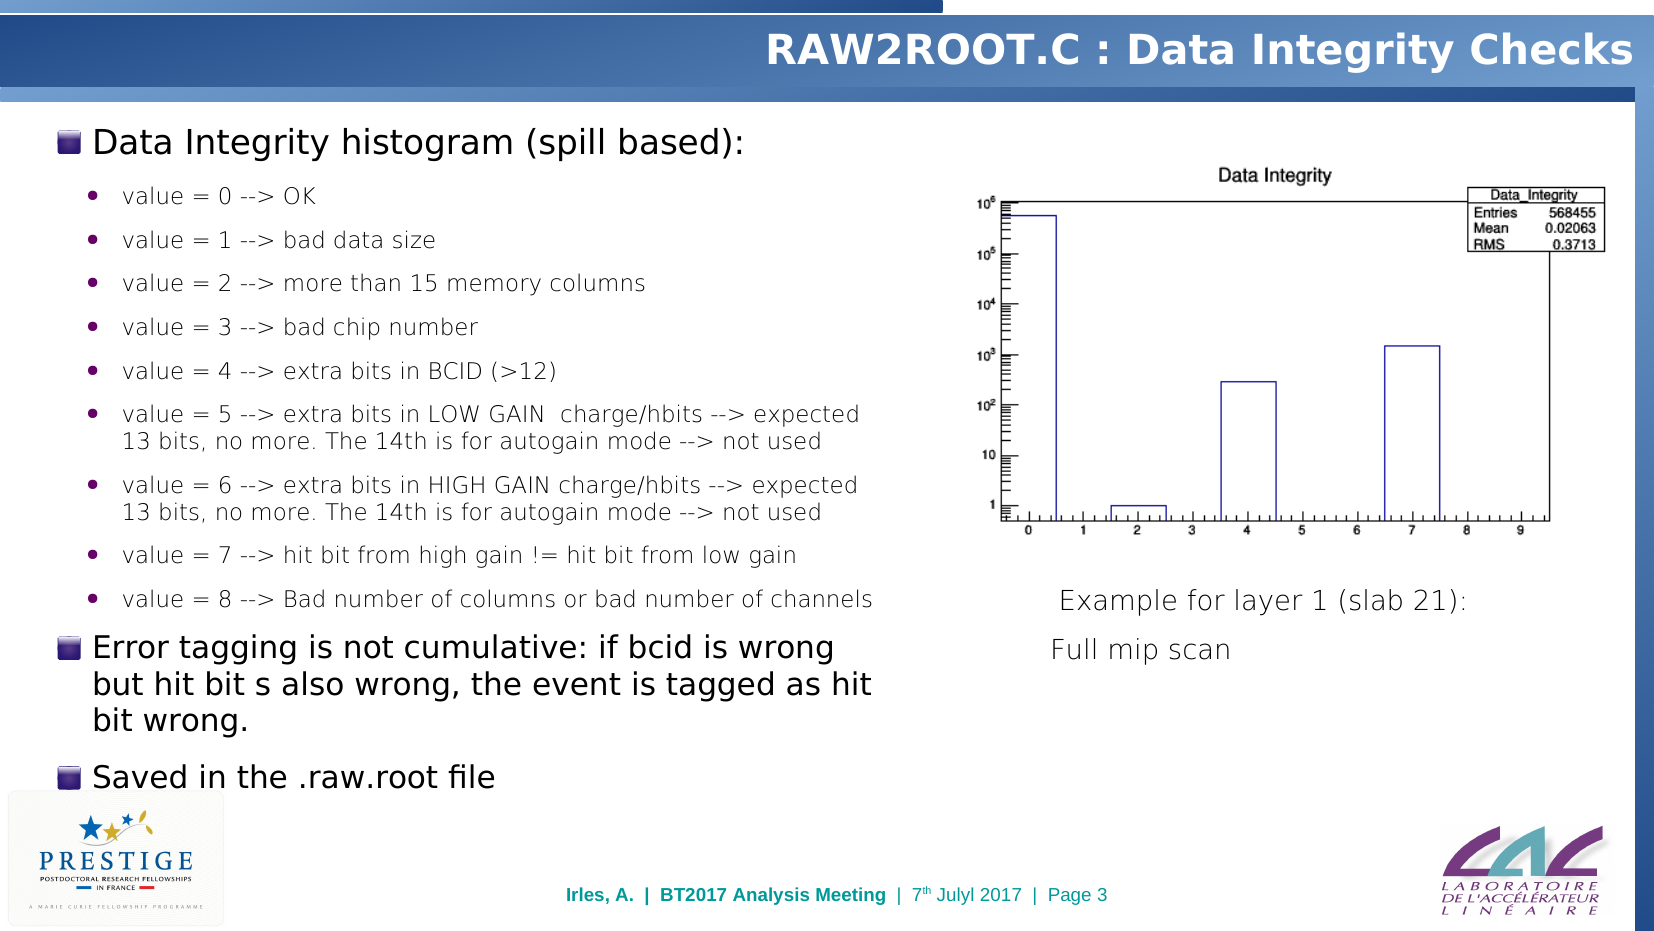

# RAW2ROOT.C : Data Integrity Checks
Data Integrity histogram (spill based):
value = 0 --> OK
value = 1 --> bad data size
value = 2 --> more than 15 memory columns
value = 3 --> bad chip number
value = 4 --> extra bits in BCID (>12)
value = 5 --> extra bits in LOW GAIN charge/hbits --> expected 13 bits, no more. The 14th is for autogain mode --> not used
value = 6 --> extra bits in HIGH GAIN charge/hbits --> expected 13 bits, no more. The 14th is for autogain mode --> not used
value = 7 --> hit bit from high gain != hit bit from low gain
value = 8 --> Bad number of columns or bad number of channels
Error tagging is not cumulative: if bcid is wrong but hit bit s also wrong, the event is tagged as hit bit wrong.
Saved in the .raw.root file
 Example for layer 1 (slab 21):
Full mip scan